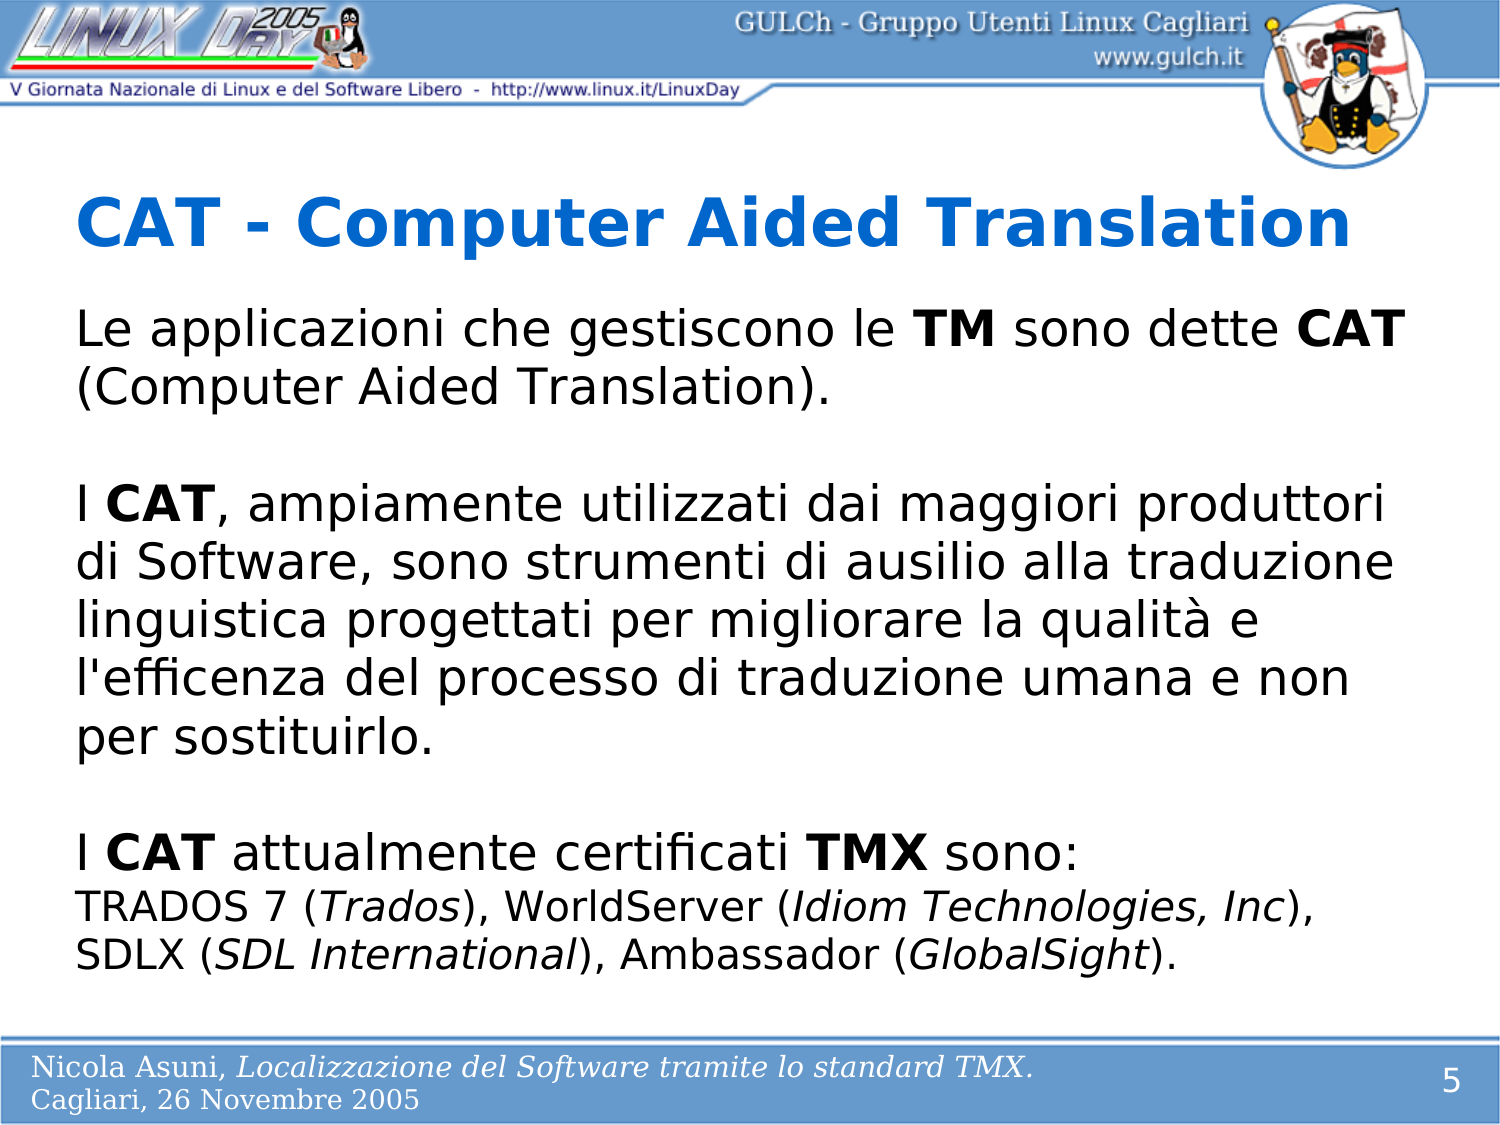

CAT - Computer Aided Translation
Le applicazioni che gestiscono le TM sono dette CAT (Computer Aided Translation).
I CAT, ampiamente utilizzati dai maggiori produttori di Software, sono strumenti di ausilio alla traduzione linguistica progettati per migliorare la qualità e l'efficenza del processo di traduzione umana e non per sostituirlo.
I CAT attualmente certificati TMX sono:
TRADOS 7 (Trados), WorldServer (Idiom Technologies, Inc), SDLX (SDL International), Ambassador (GlobalSight).